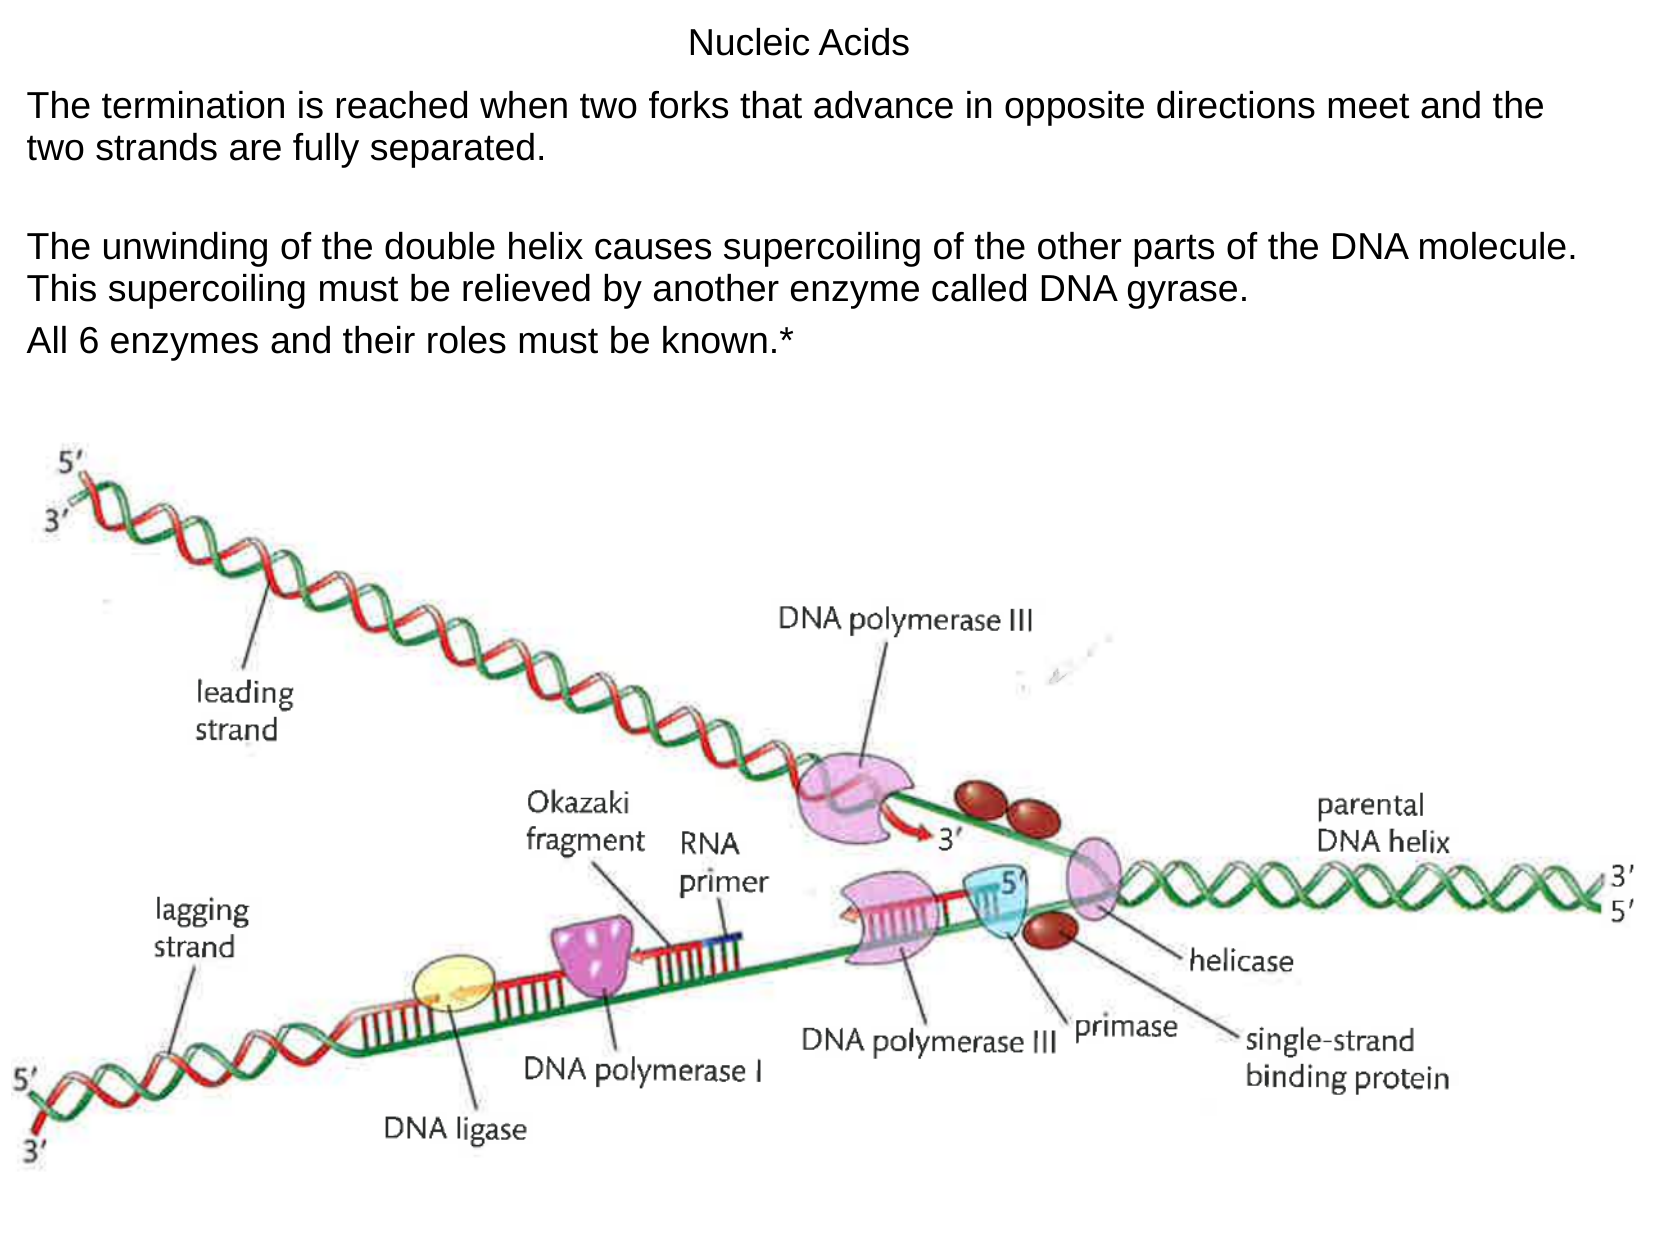

Nucleic Acids
The termination is reached when two forks that advance in opposite directions meet and the two strands are fully separated.
The unwinding of the double helix causes supercoiling of the other parts of the DNA molecule. This supercoiling must be relieved by another enzyme called DNA gyrase.
All 6 enzymes and their roles must be known.*